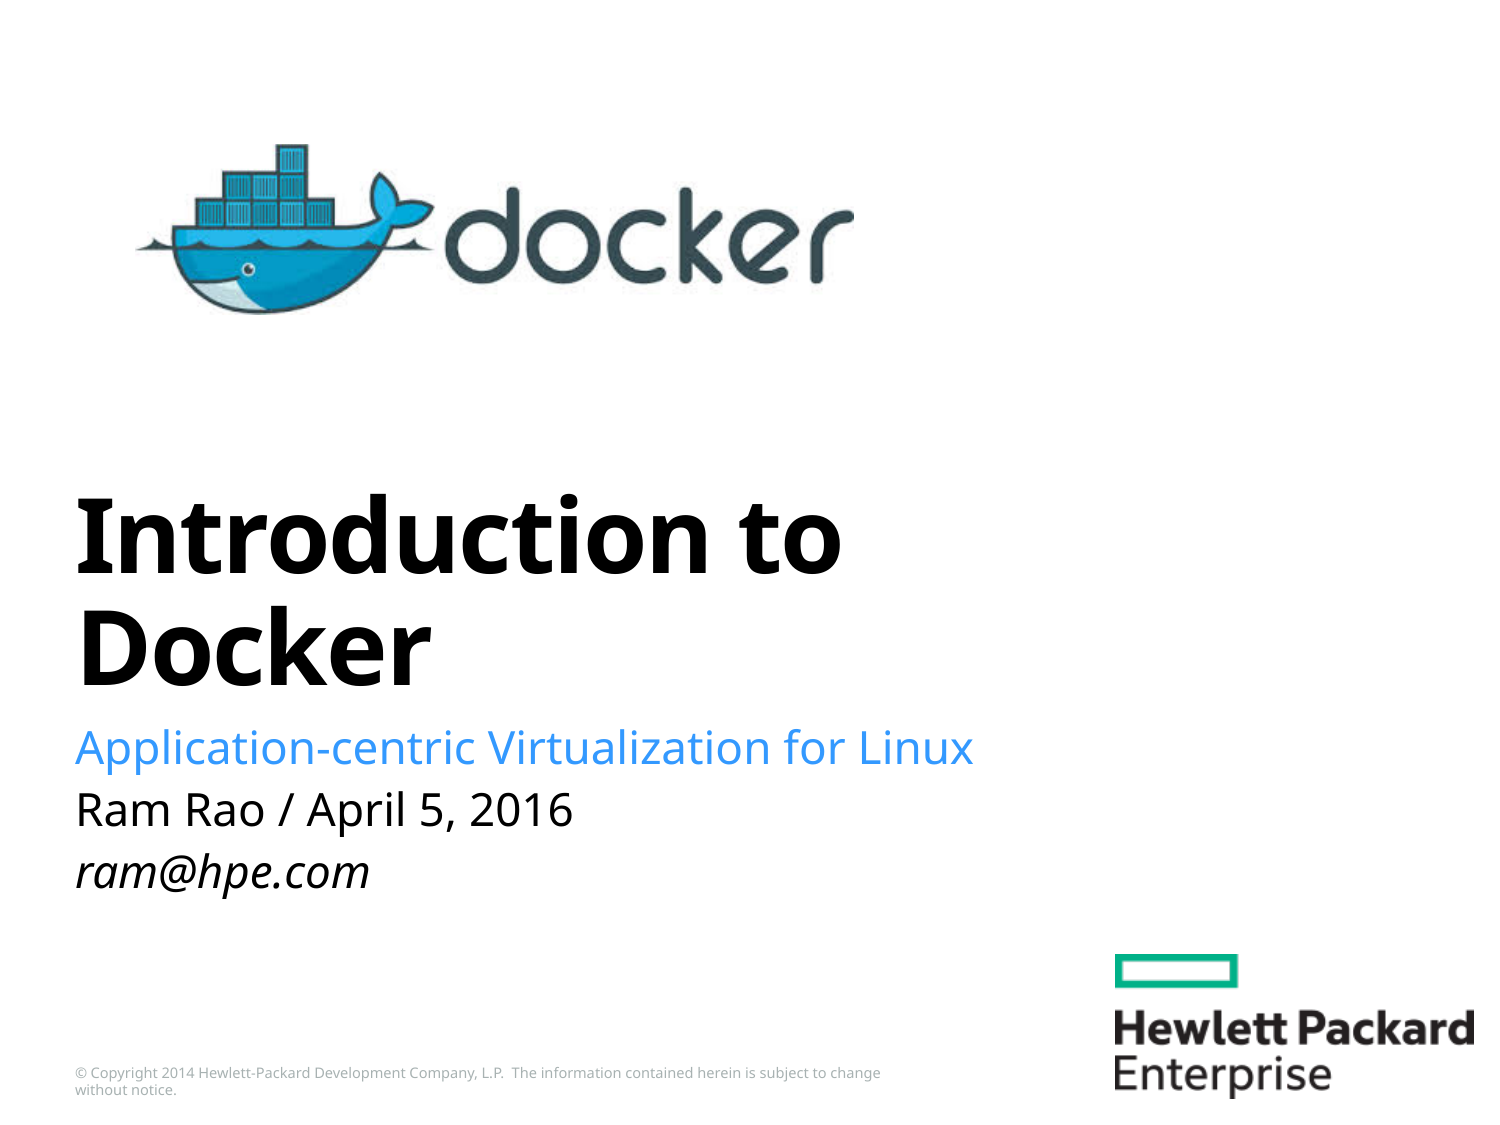

# Introduction to Docker
Application-centric Virtualization for Linux
Ram Rao / April 5, 2016
ram@hpe.com